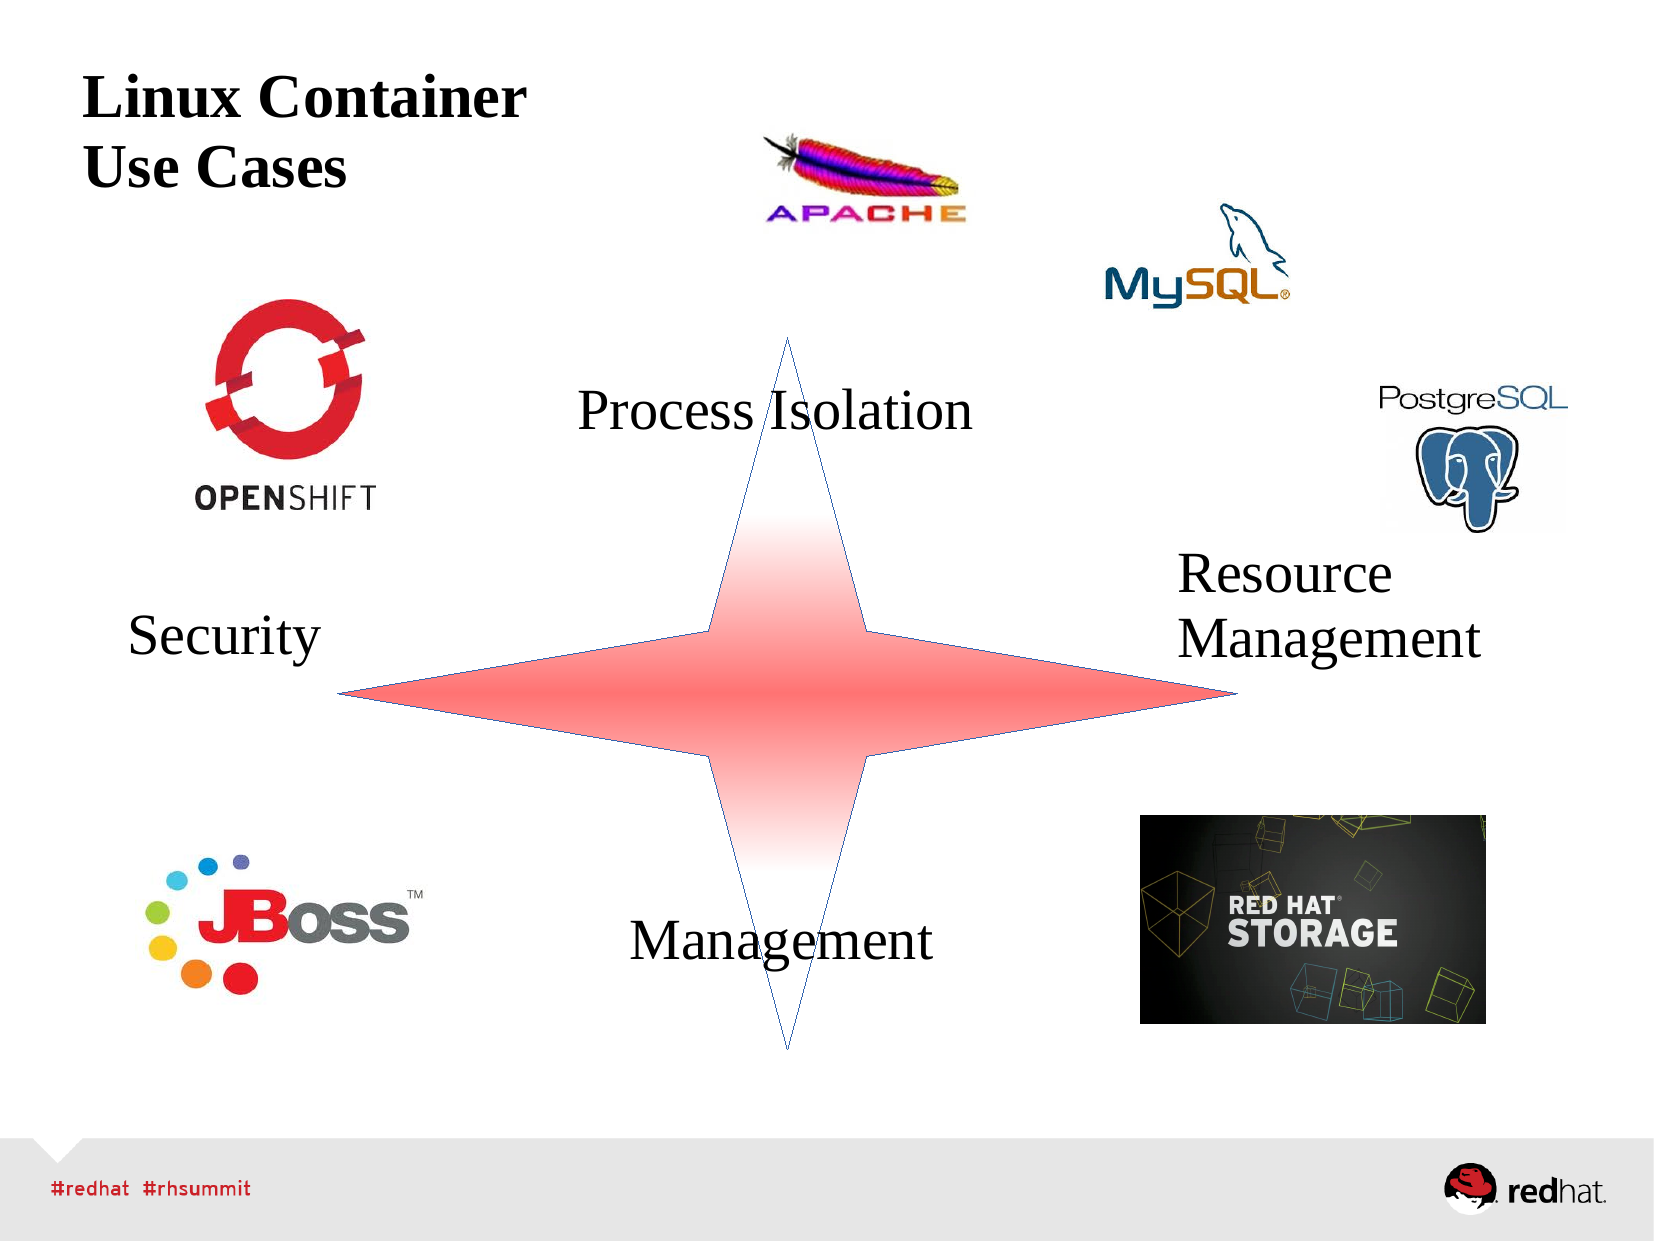

# Linux Container Use Cases
Process Isolation
Resource Management
Security
 Management